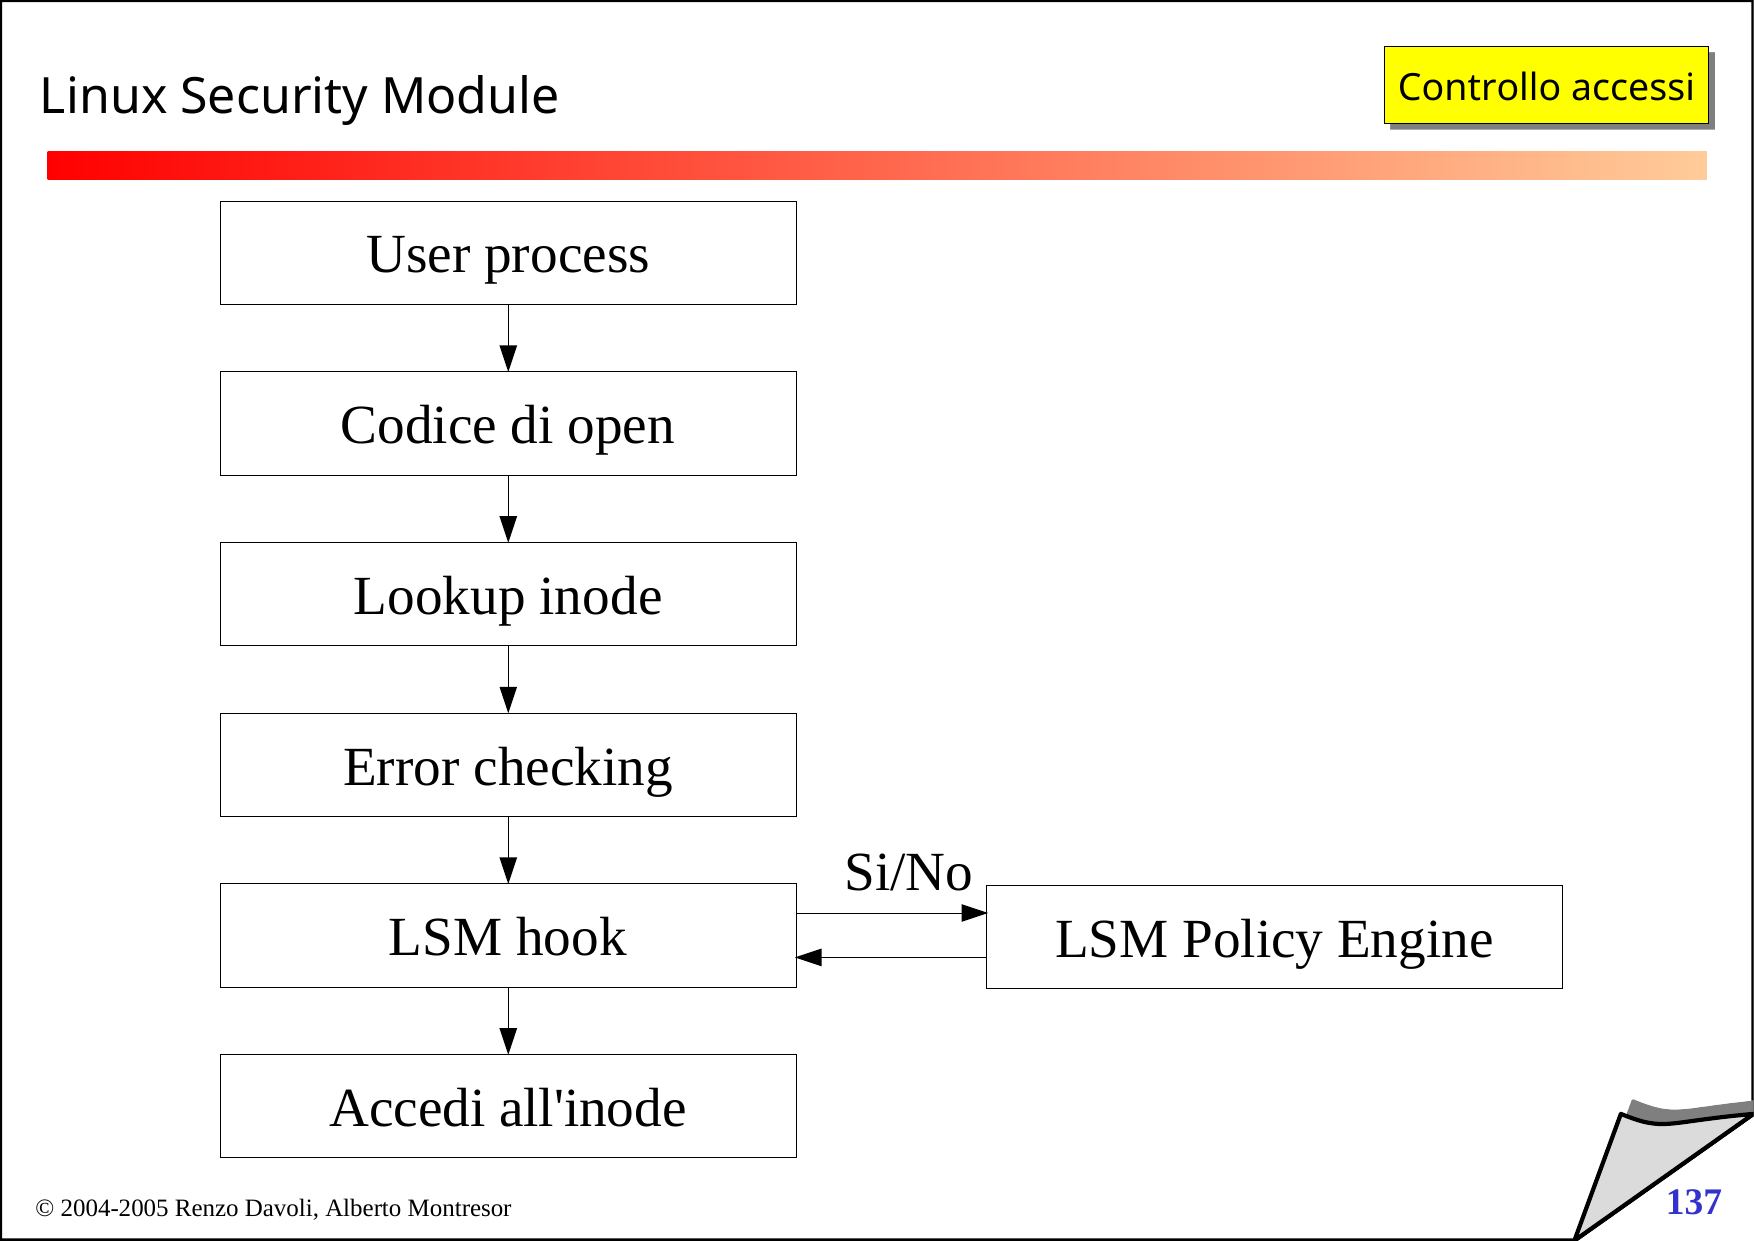

Controllo accessi
# Linux Security Module
User process
Codice di open
Lookup inode
Error checking
Si/No
LSM hook
LSM Policy Engine
Accedi all'inode